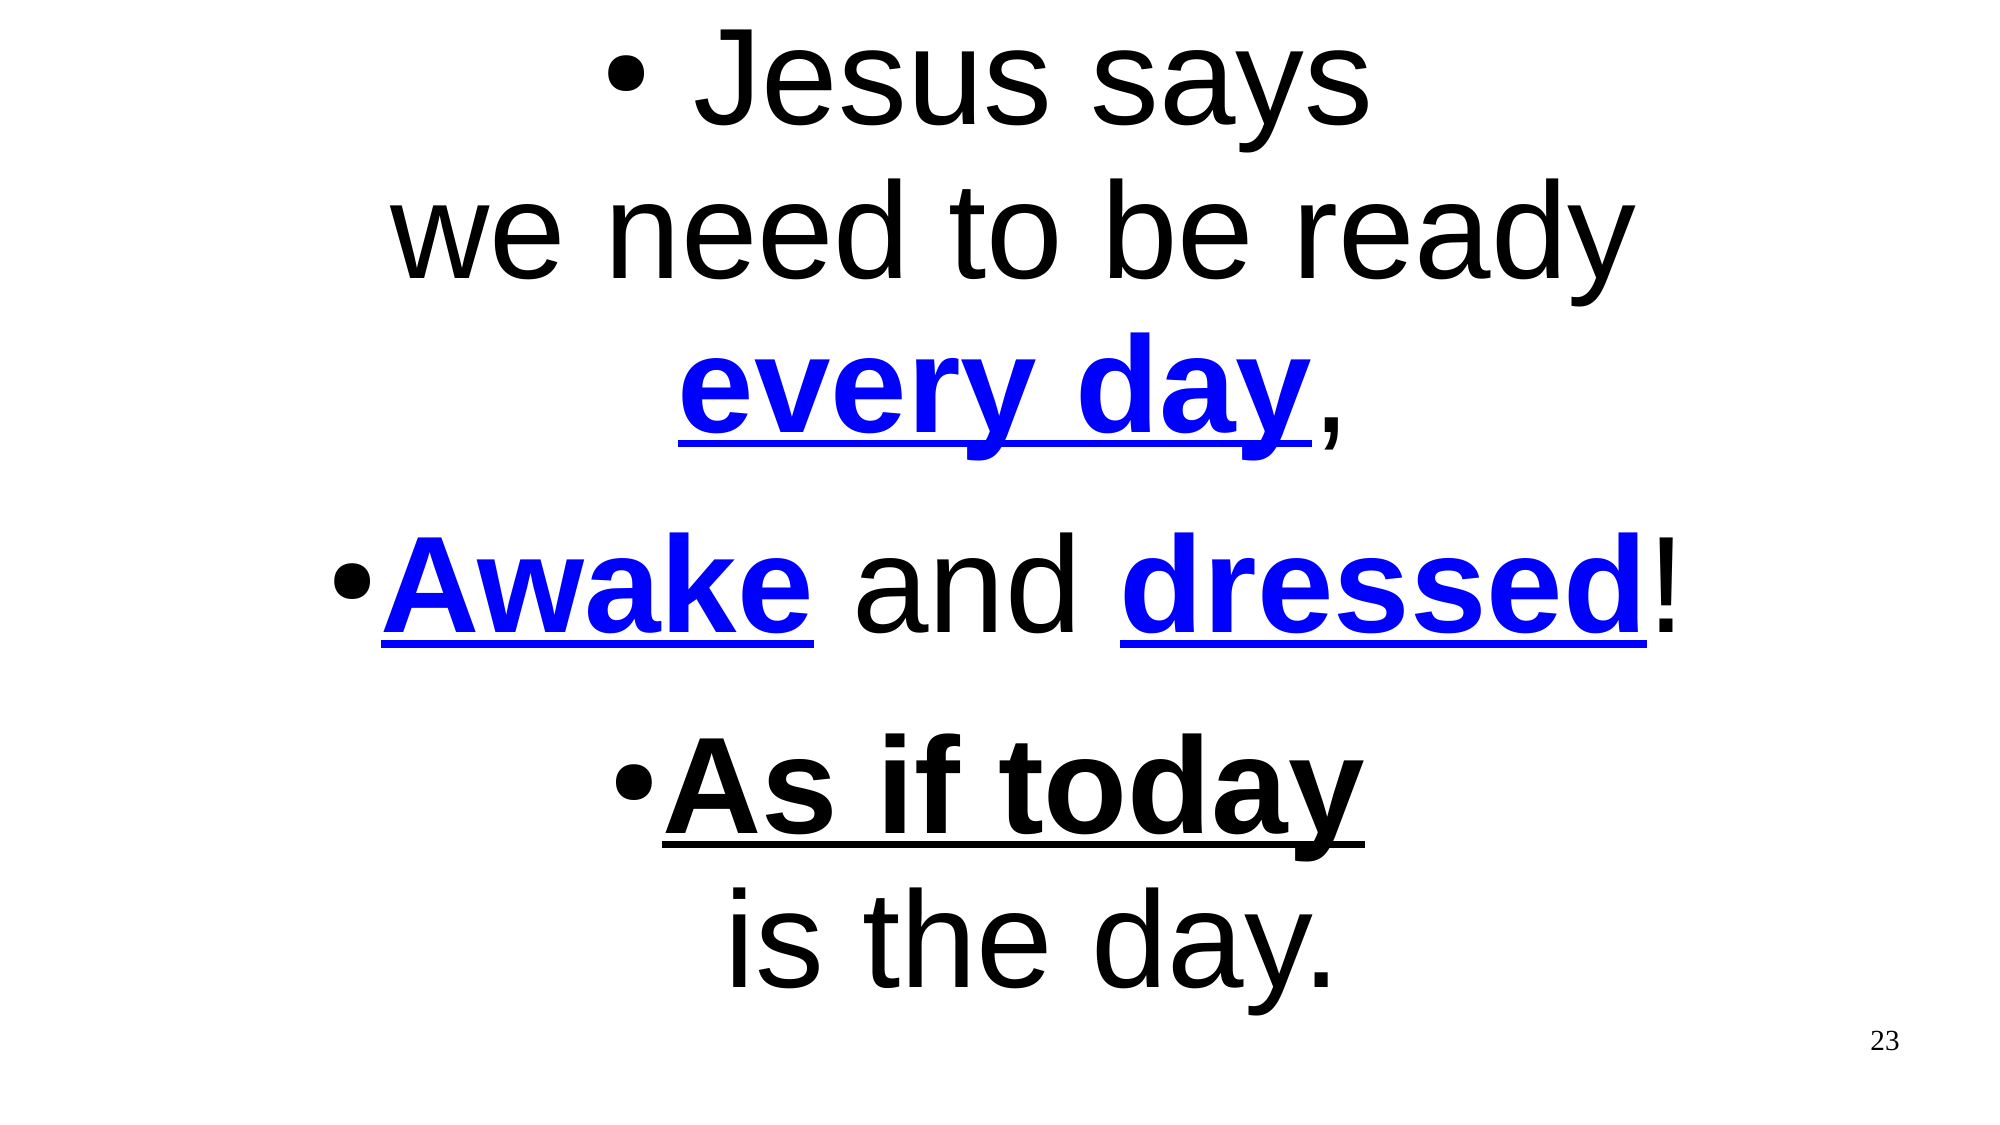

# Jesus says we need to be ready every day,
Awake and dressed!
As if today
is the day.
23